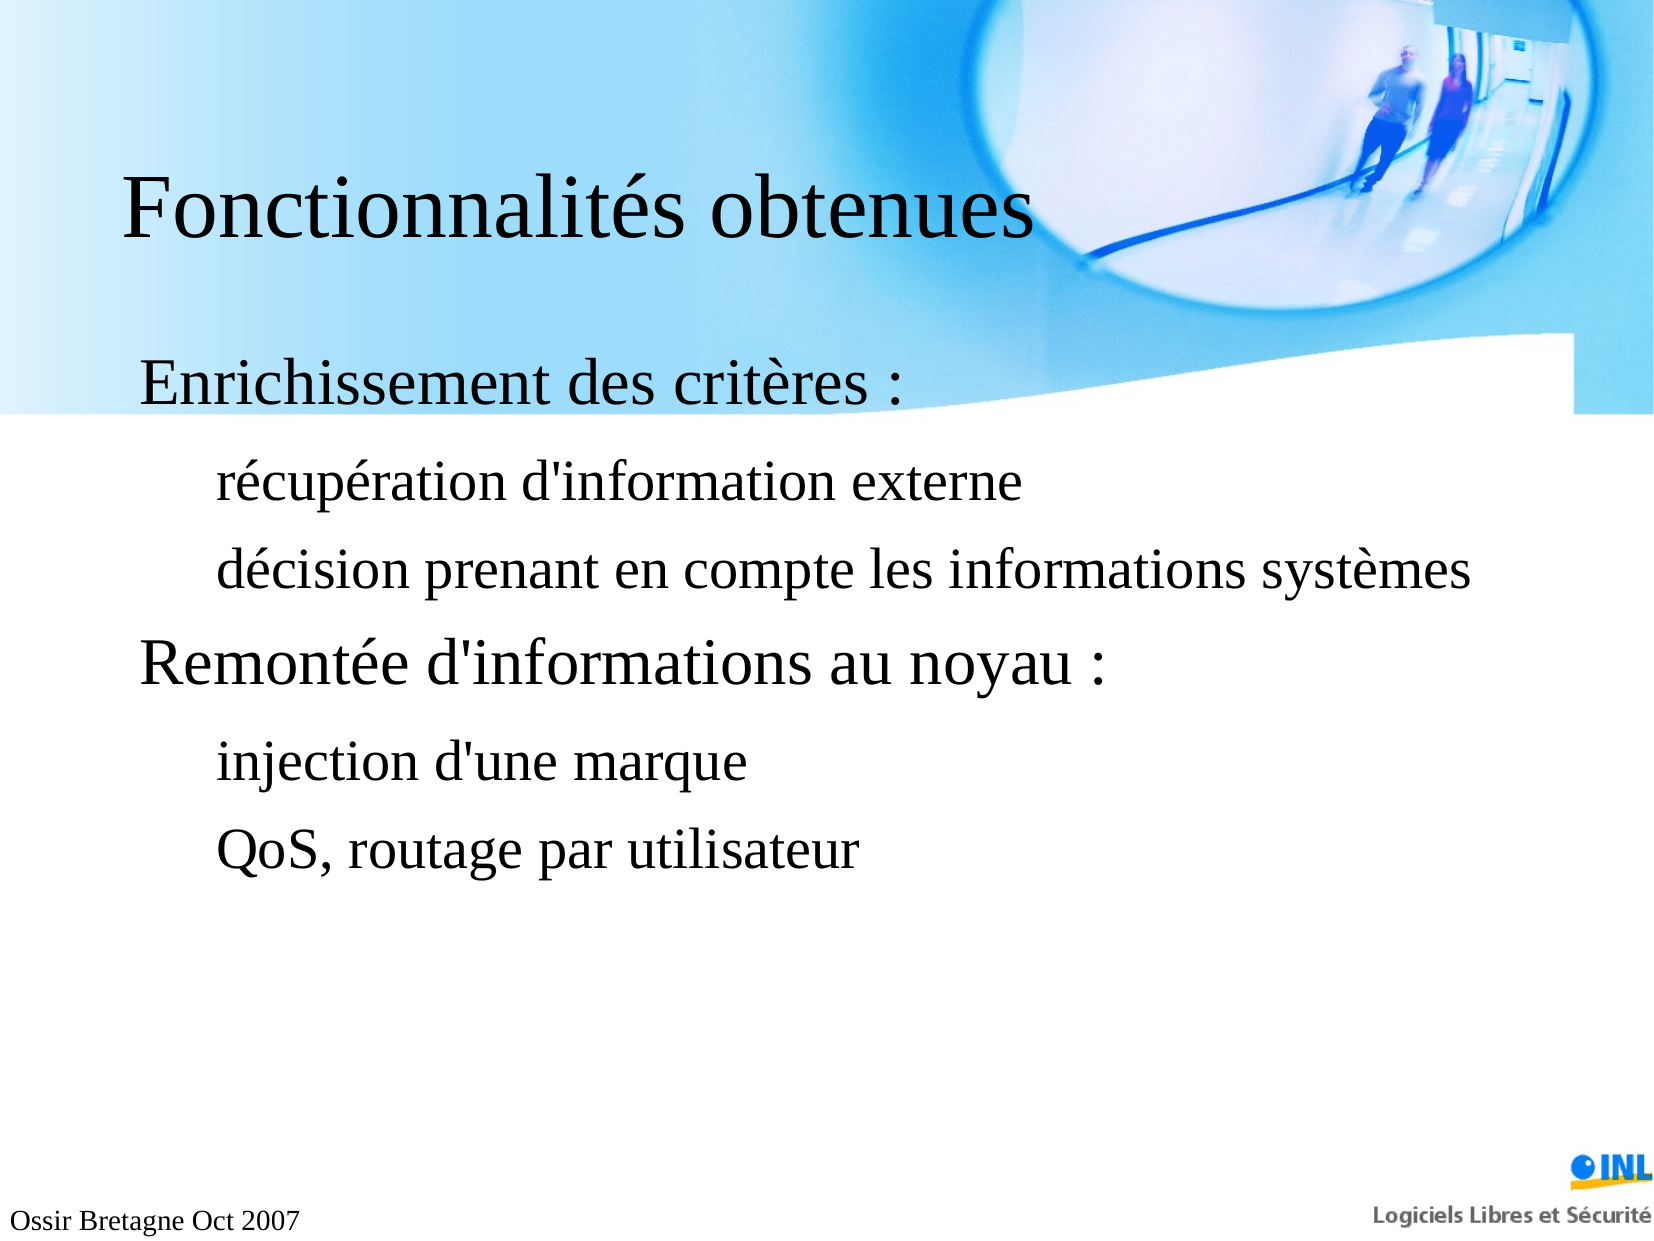

# Fonctionnalités obtenues
Enrichissement des critères :
récupération d'information externe
décision prenant en compte les informations systèmes
Remontée d'informations au noyau :
injection d'une marque
QoS, routage par utilisateur